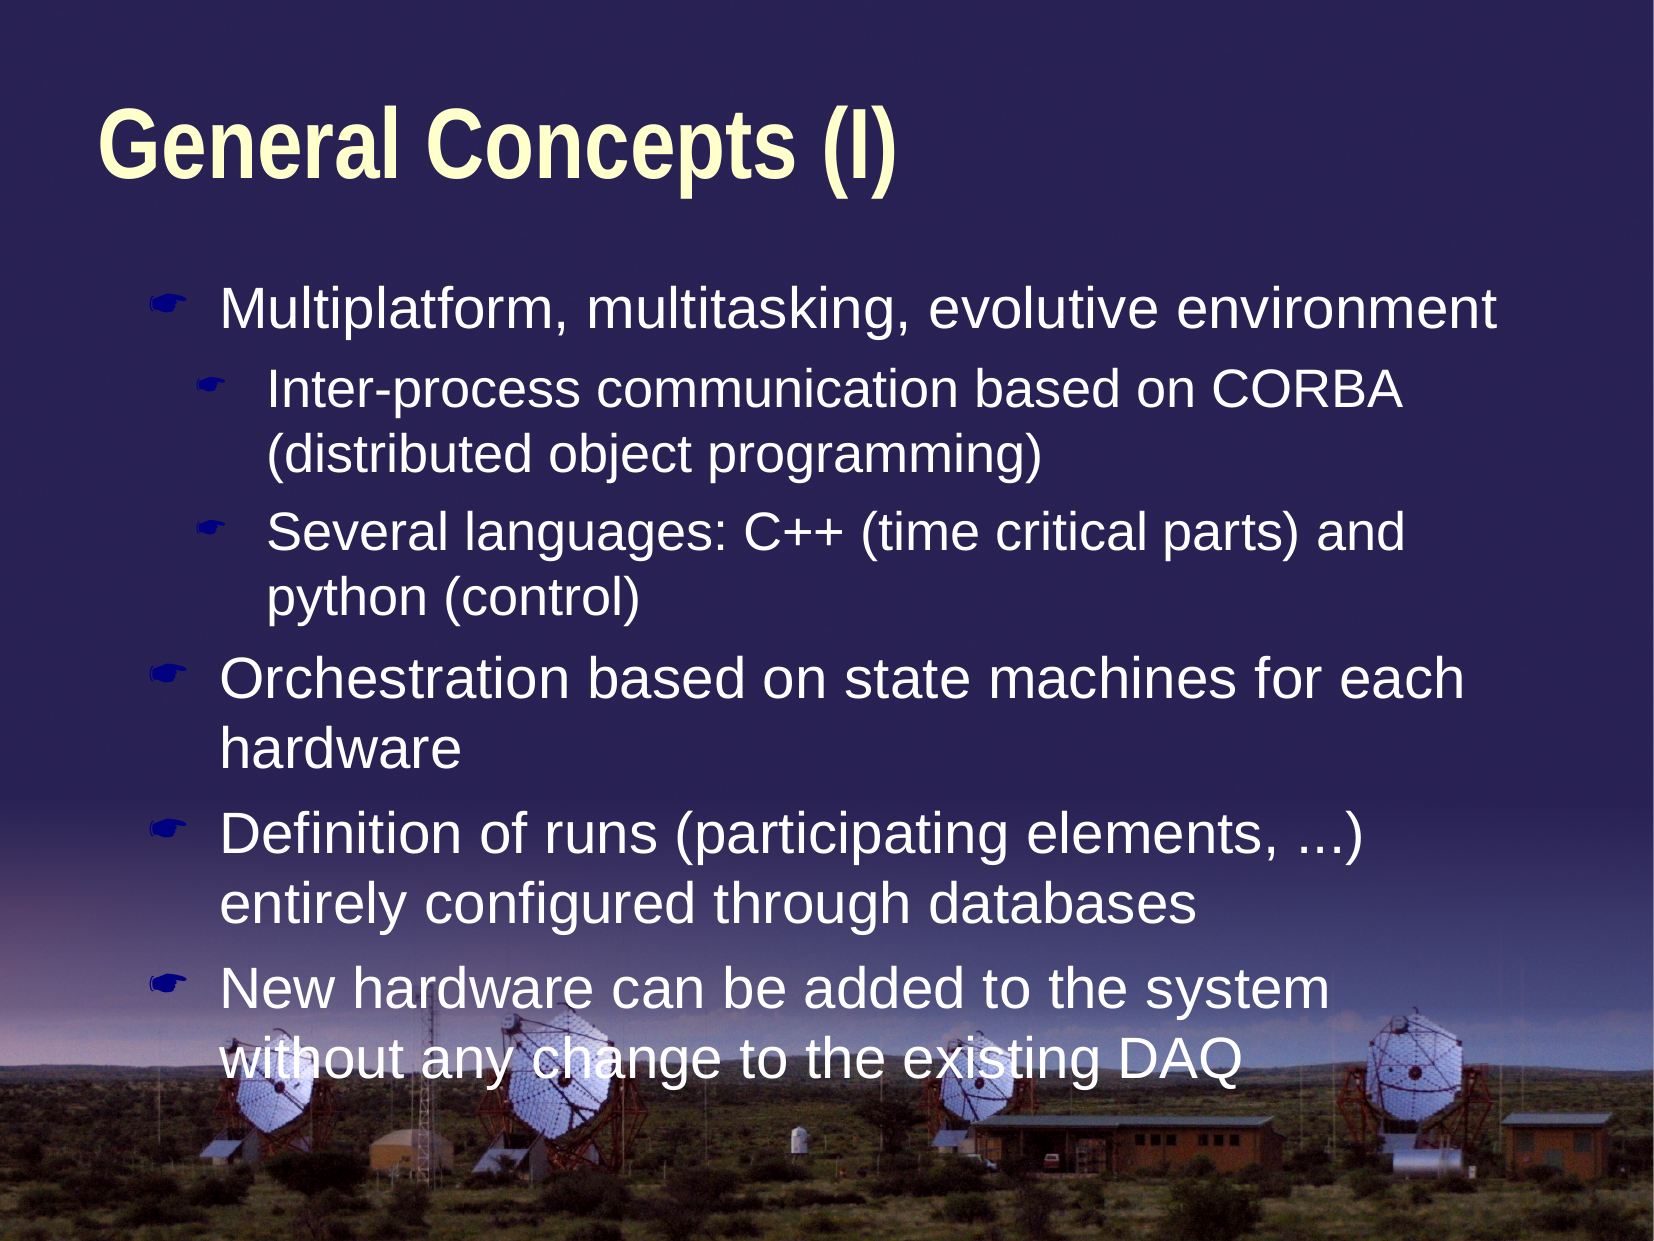

# General Concepts (I)
Multiplatform, multitasking, evolutive environment
Inter-process communication based on CORBA (distributed object programming)
Several languages: C++ (time critical parts) and python (control)
Orchestration based on state machines for each hardware
Definition of runs (participating elements, ...) entirely configured through databases
New hardware can be added to the system without any change to the existing DAQ